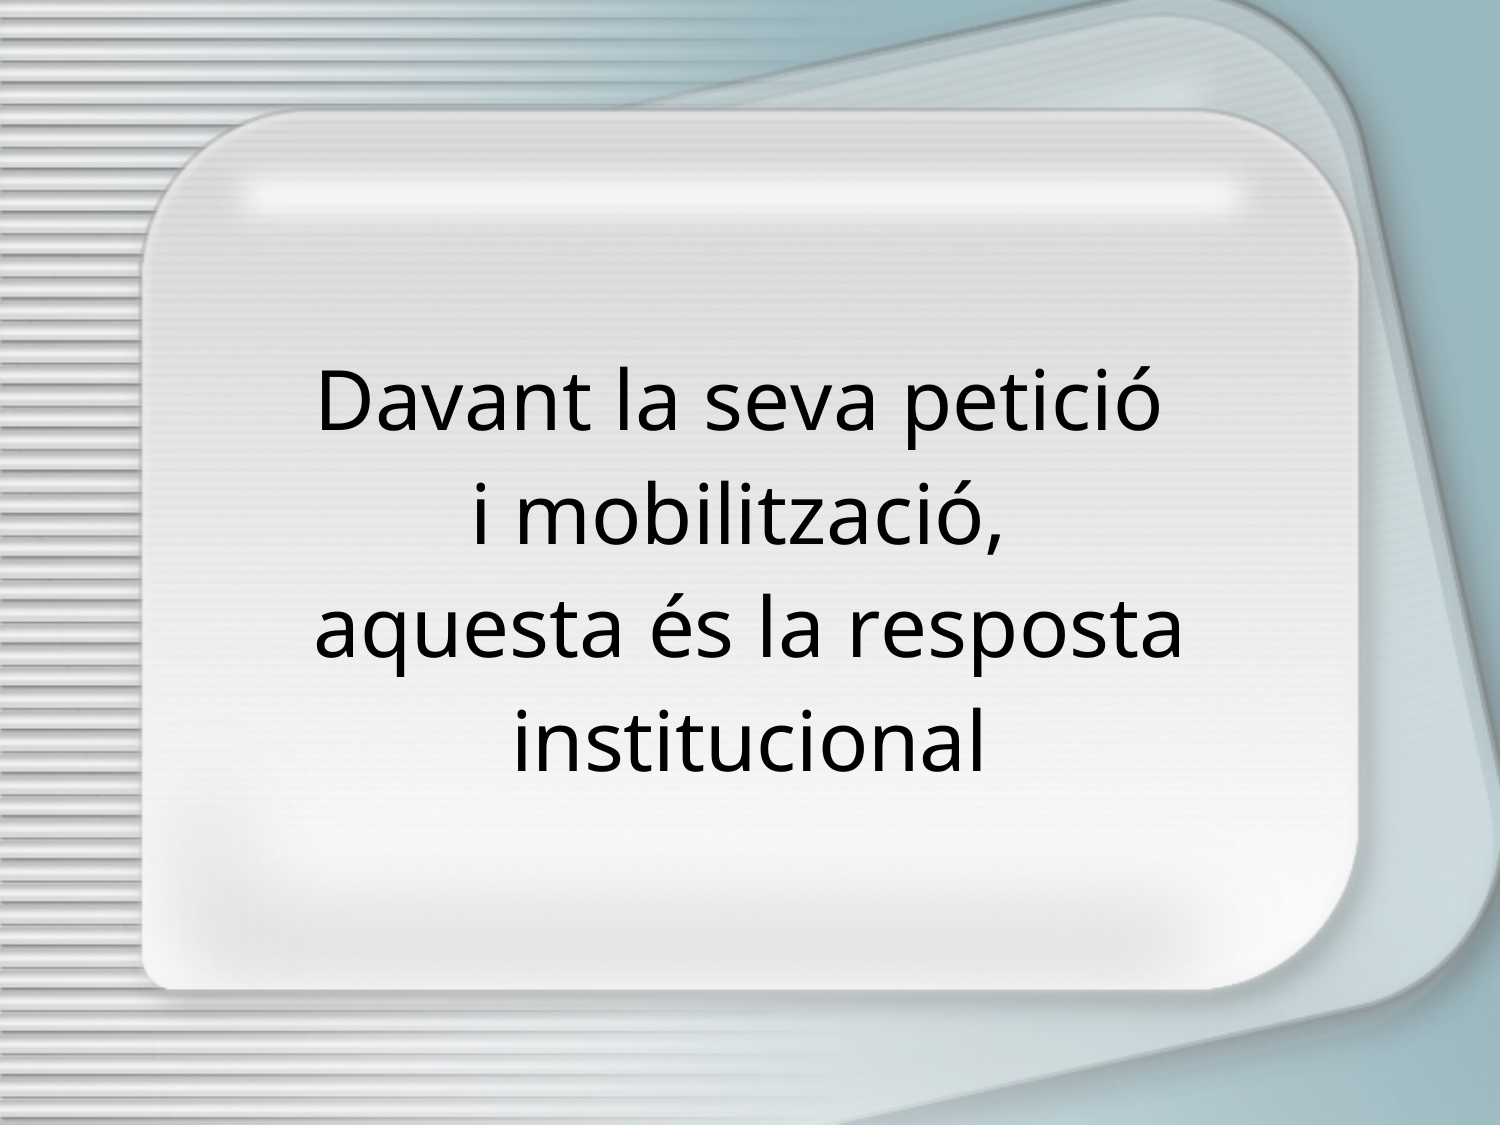

# Davant la seva petició i mobilització, aquesta és la resposta institucional